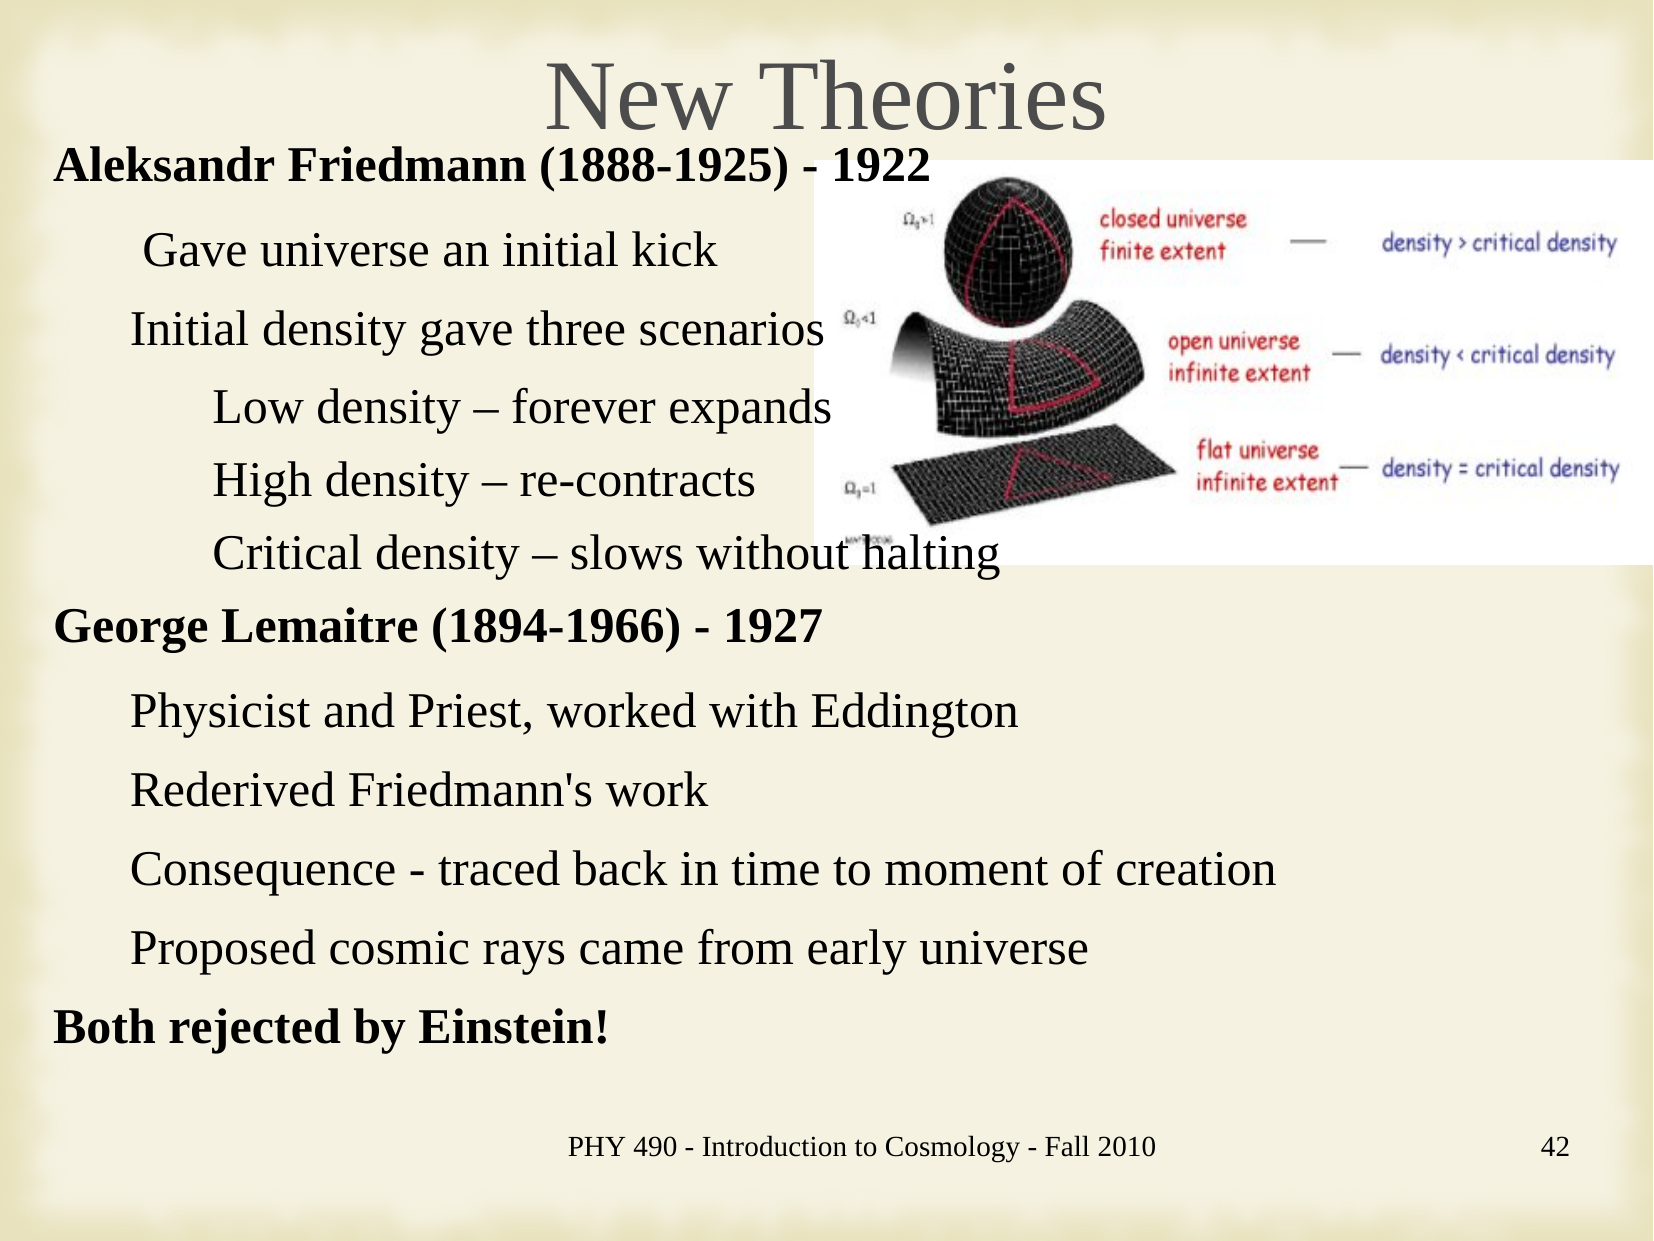

# New Theories
Aleksandr Friedmann (1888-1925) - 1922
 Gave universe an initial kick
Initial density gave three scenarios
Low density – forever expands
High density – re-contracts
Critical density – slows without halting
George Lemaitre (1894-1966) - 1927
Physicist and Priest, worked with Eddington
Rederived Friedmann's work
Consequence - traced back in time to moment of creation
Proposed cosmic rays came from early universe
Both rejected by Einstein!
PHY 490 - Introduction to Cosmology - Fall 2010
42